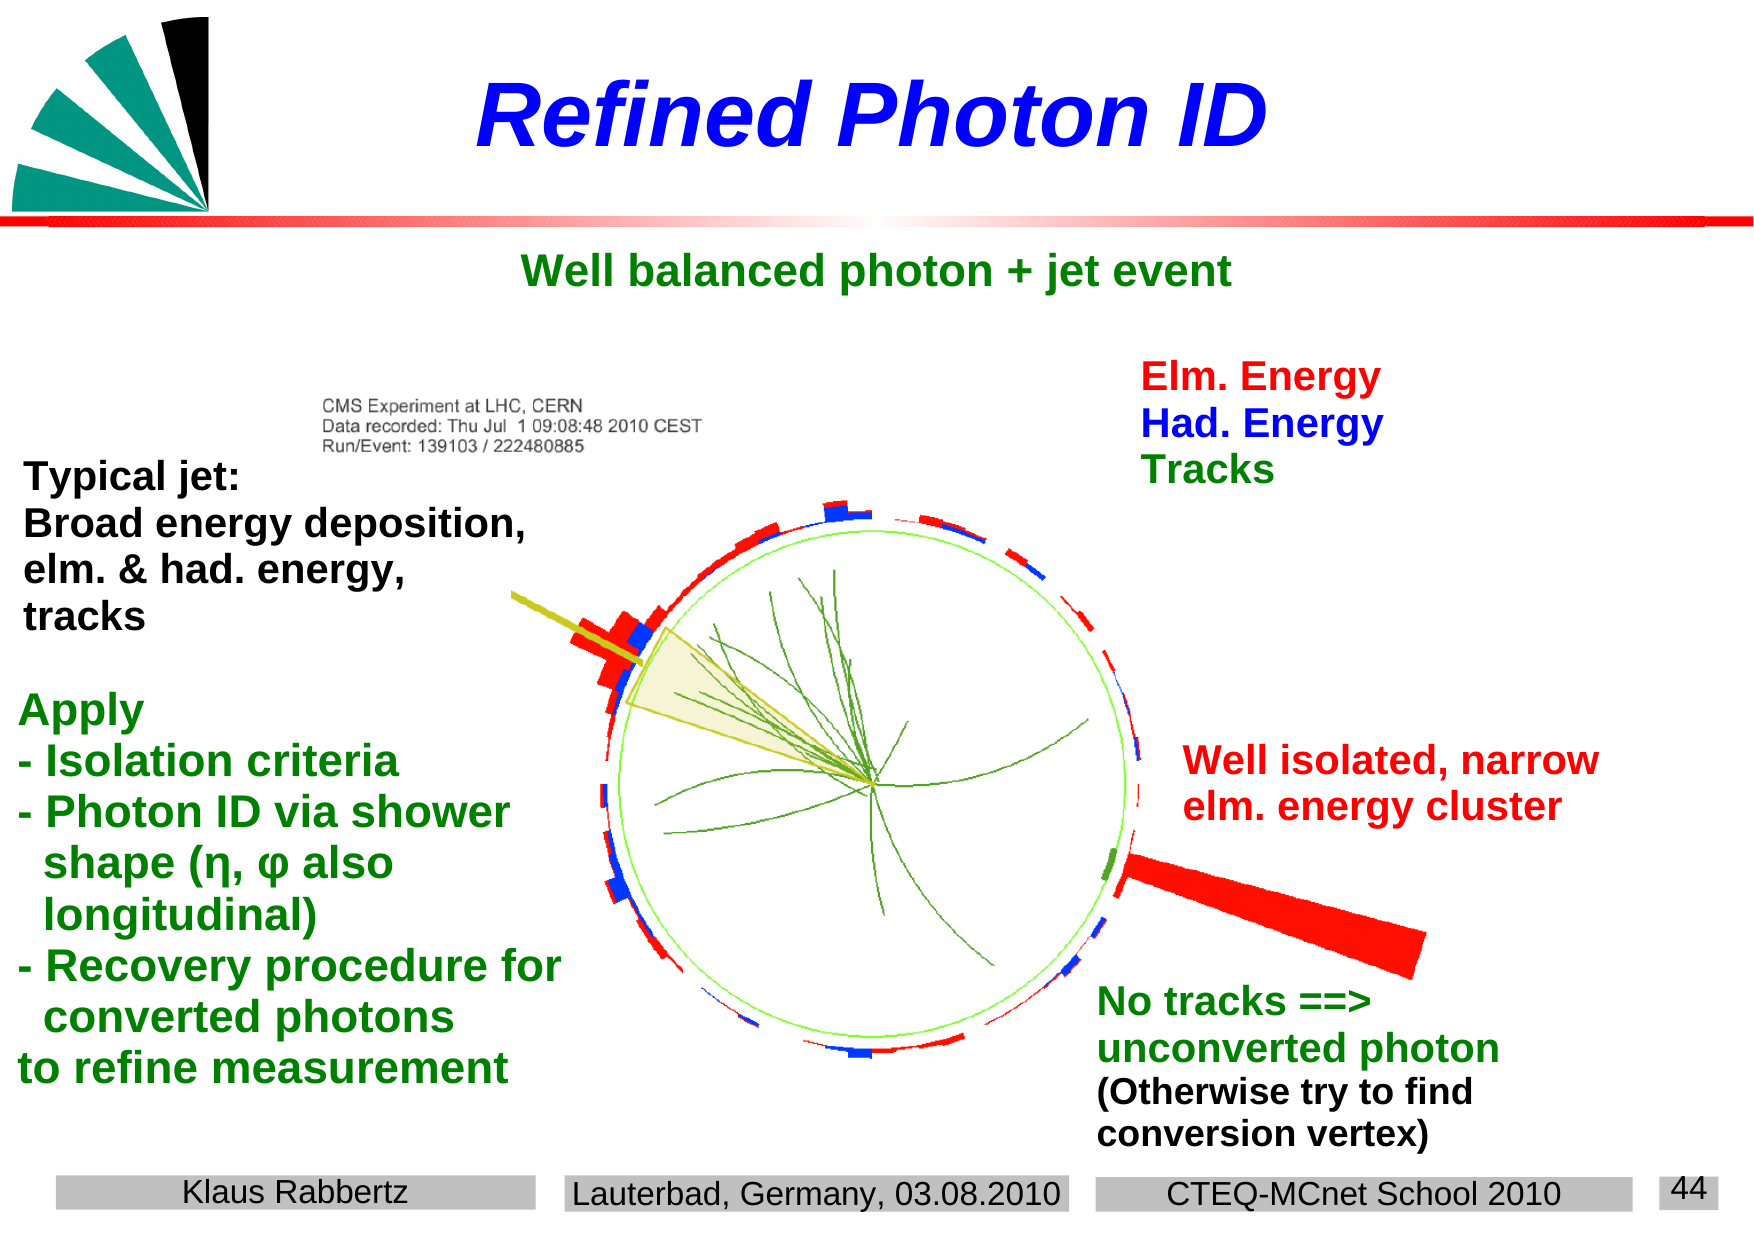

# Refined Photon ID
Well balanced photon + jet event
Elm. Energy
Had. Energy
Tracks
Typical jet:
Broad energy deposition,
elm. & had. energy,
tracks
Apply
- Isolation criteria
- Photon ID via shower
 shape (η, φ also
 longitudinal)
- Recovery procedure for
 converted photons
to refine measurement
Well isolated, narrow
elm. energy cluster
No tracks ==>
unconverted photon
(Otherwise try to find
conversion vertex)